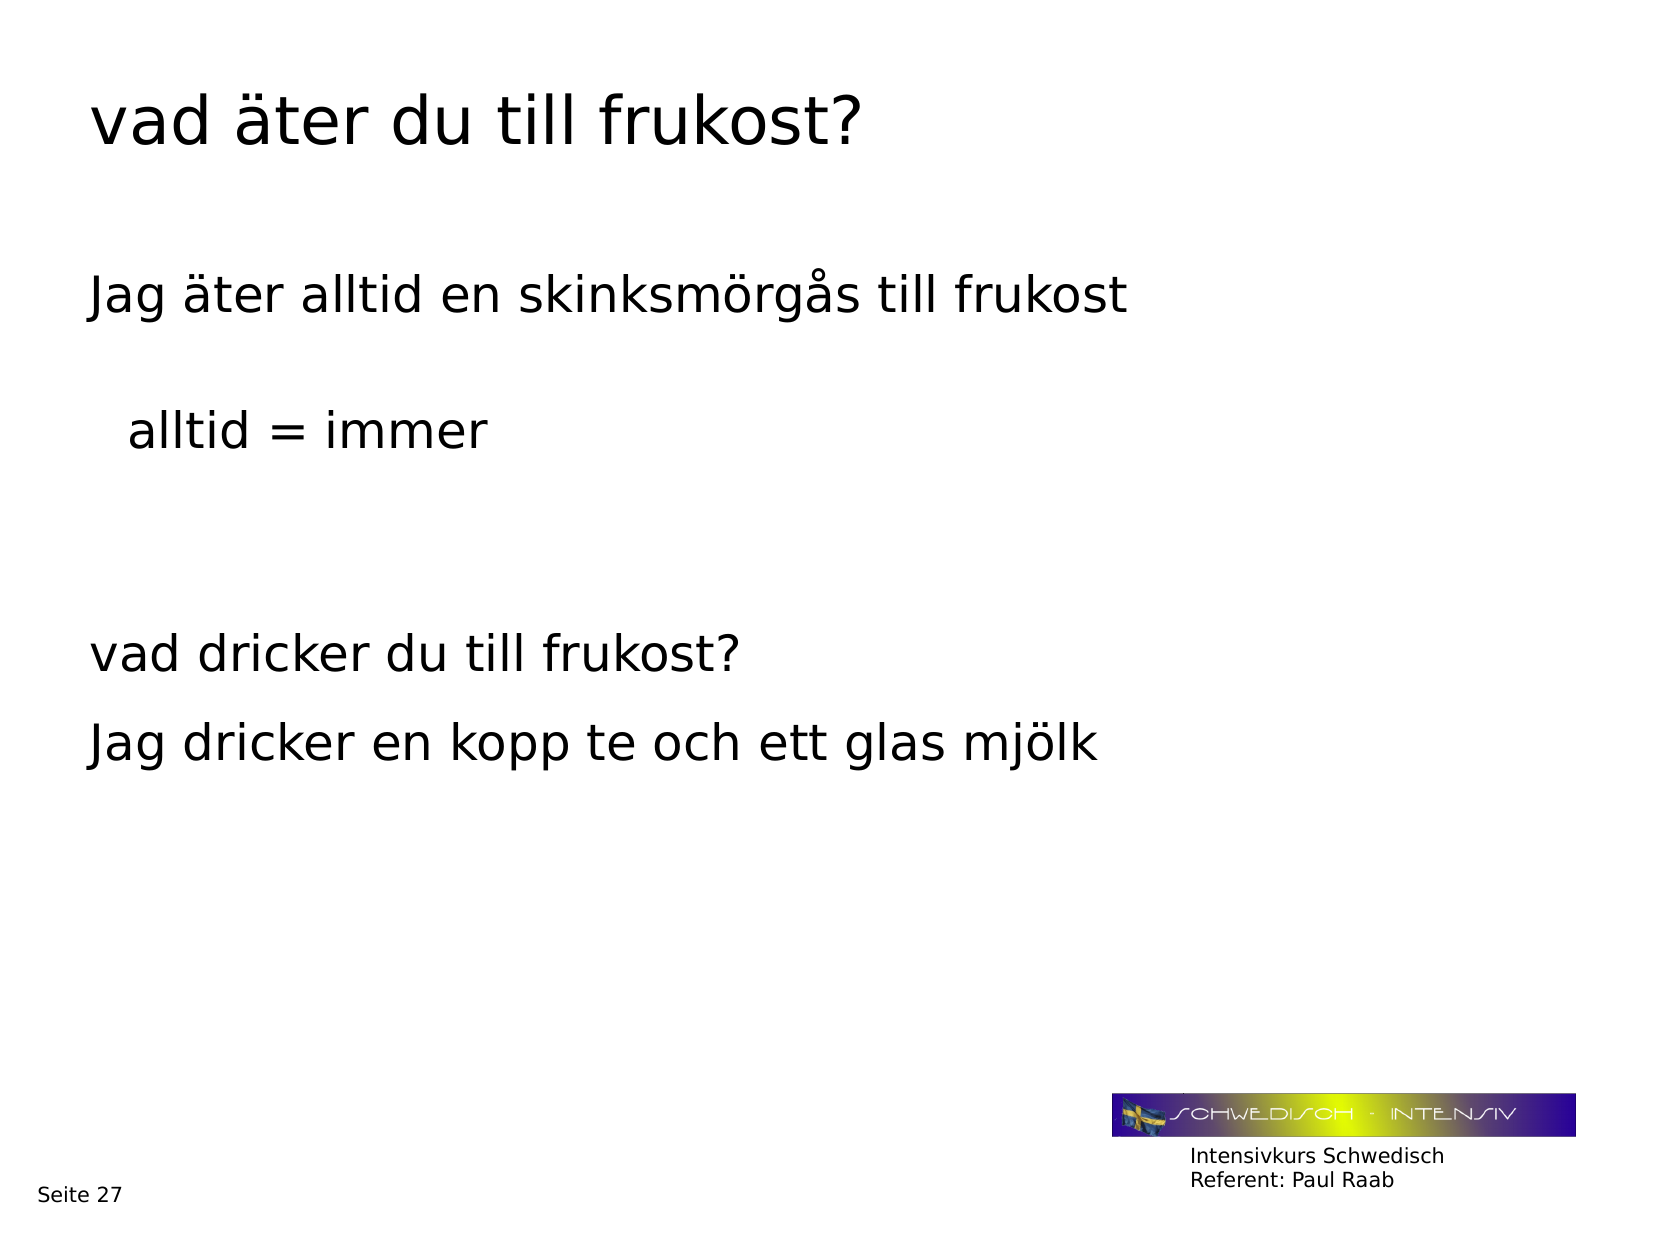

vad äter du till frukost?
Jag äter alltid en skinksmörgås till frukost
alltid = immer
vad dricker du till frukost?
Jag dricker en kopp te och ett glas mjölk